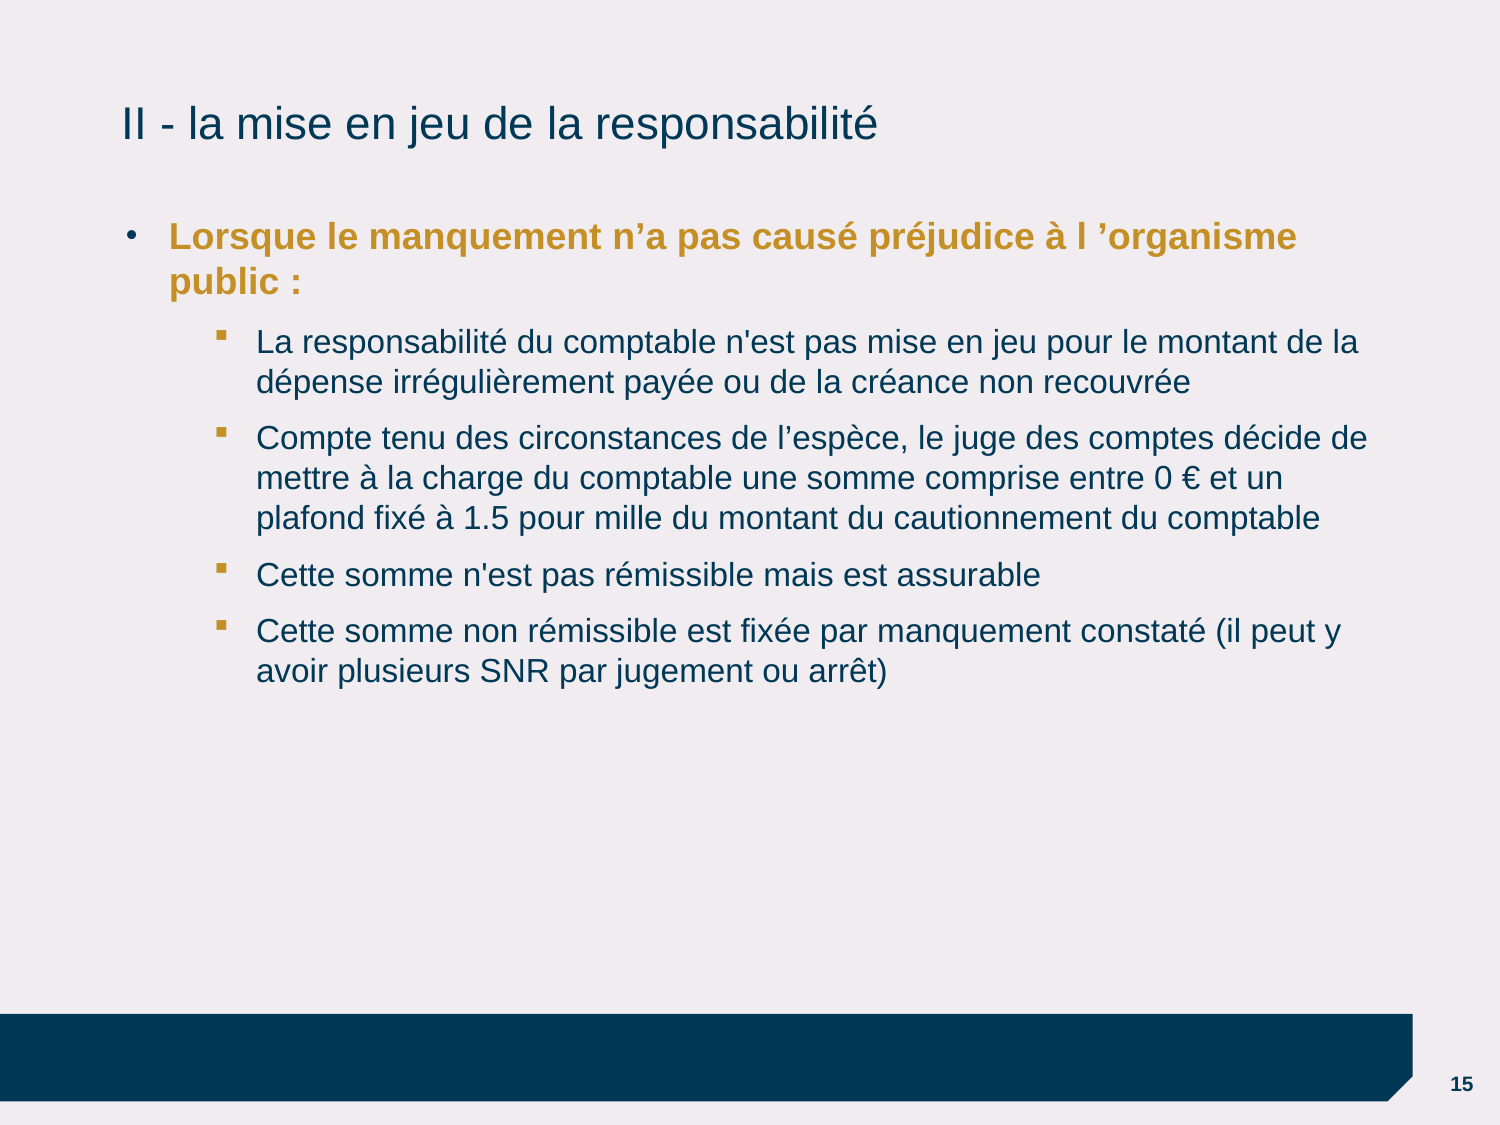

# II - la mise en jeu de la responsabilité
Lorsque le manquement n’a pas causé préjudice à l ’organisme public :
La responsabilité du comptable n'est pas mise en jeu pour le montant de la dépense irrégulièrement payée ou de la créance non recouvrée
Compte tenu des circonstances de l’espèce, le juge des comptes décide de mettre à la charge du comptable une somme comprise entre 0 € et un plafond fixé à 1.5 pour mille du montant du cautionnement du comptable
Cette somme n'est pas rémissible mais est assurable
Cette somme non rémissible est fixée par manquement constaté (il peut y avoir plusieurs SNR par jugement ou arrêt)